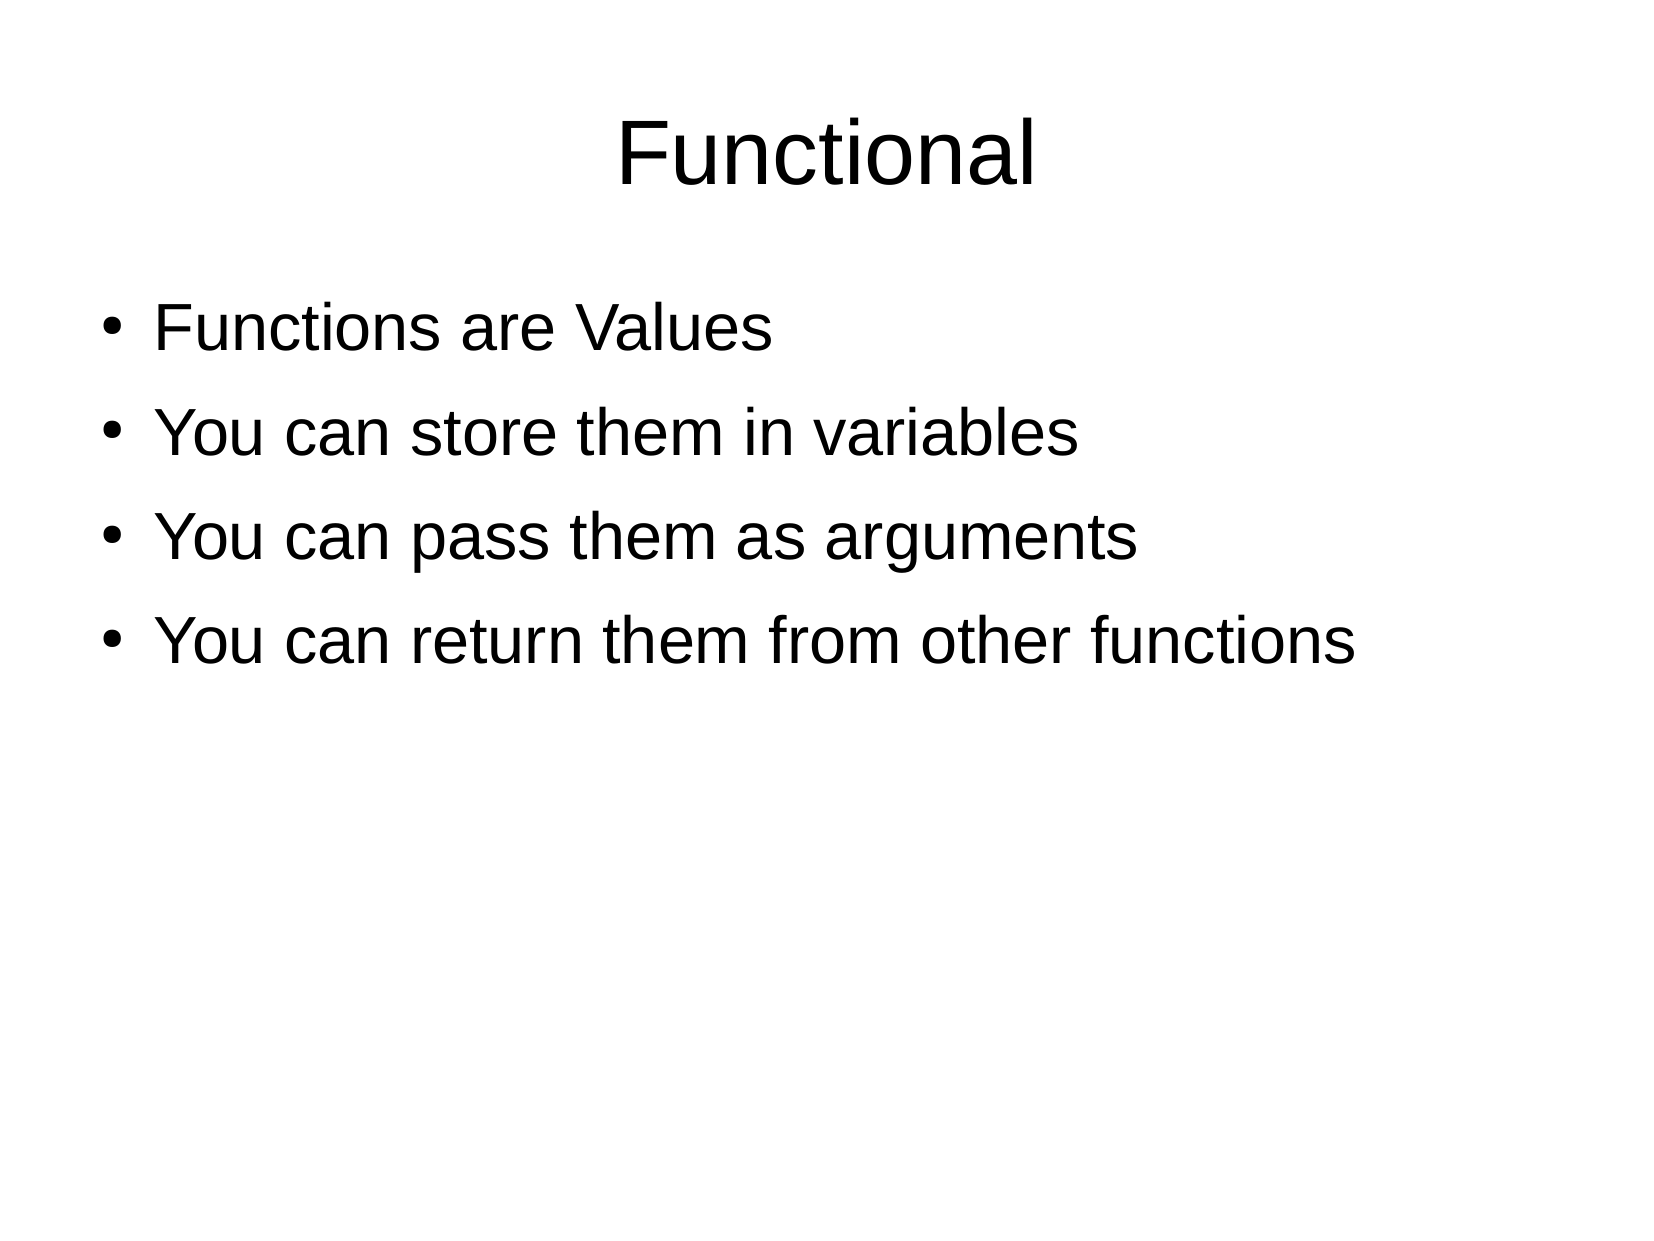

# Functional
Functions are Values
You can store them in variables
You can pass them as arguments
You can return them from other functions